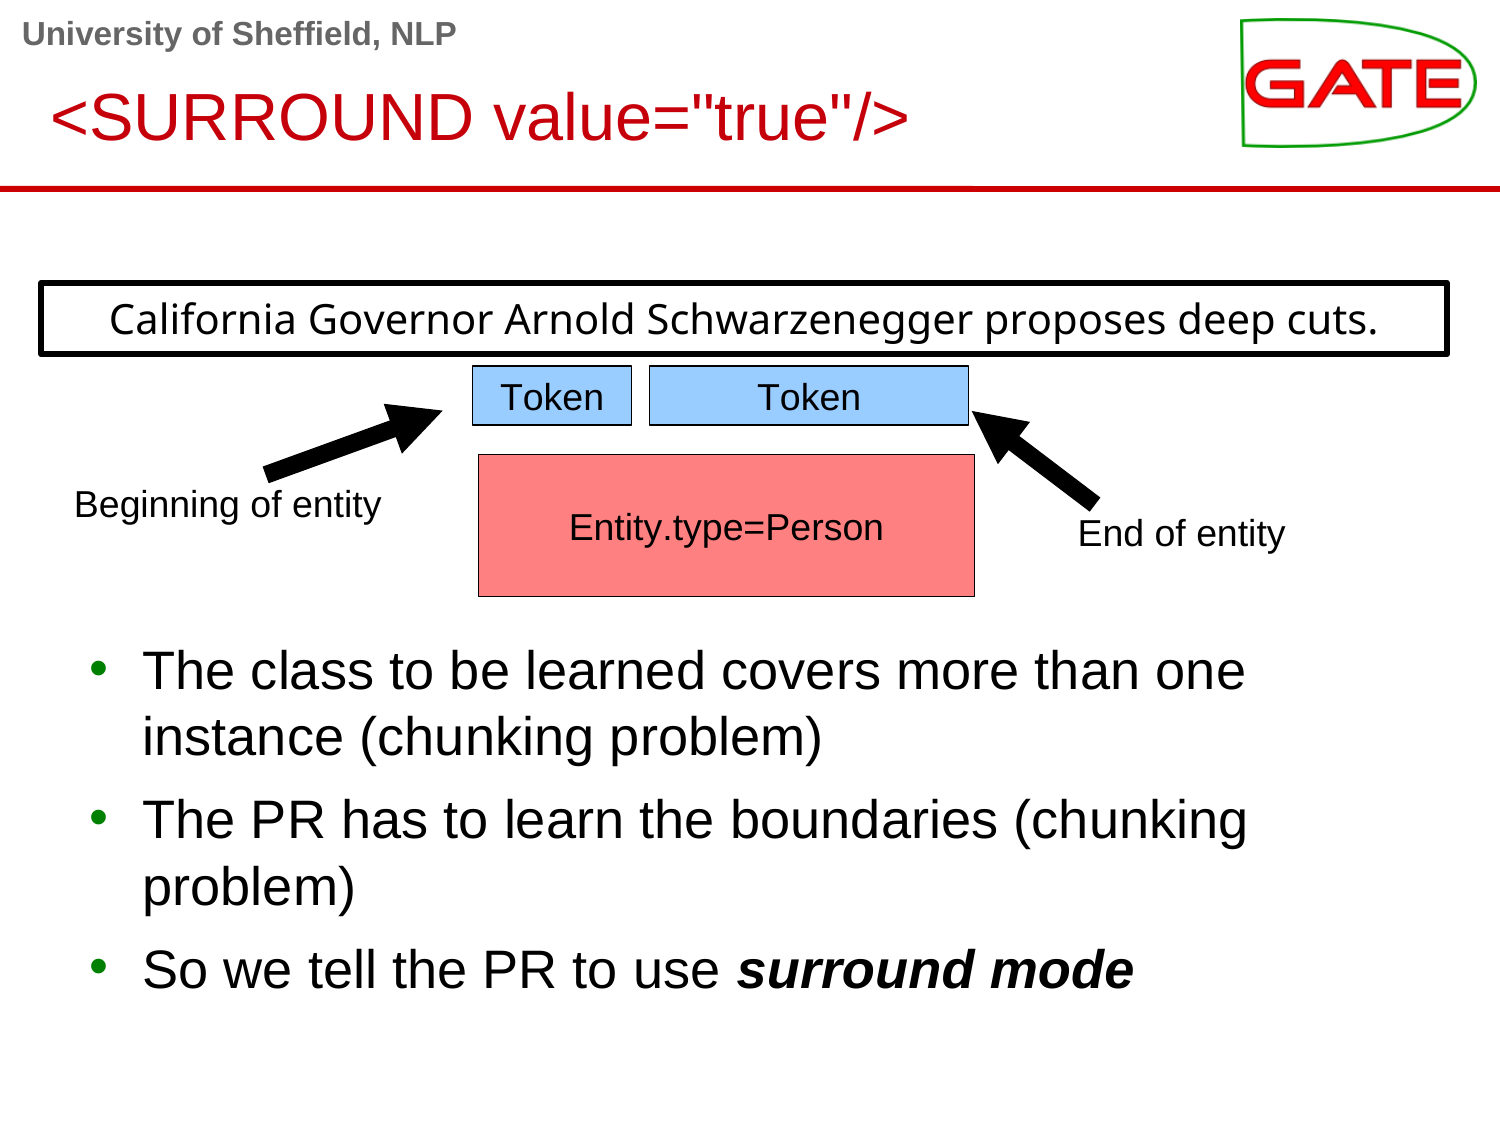

# <SURROUND value="true"/>
California Governor Arnold Schwarzenegger proposes deep cuts.
Token
Token
Entity.type=Person
Beginning of entity
End of entity
The class to be learned covers more than one instance (chunking problem)
The PR has to learn the boundaries (chunking problem)
So we tell the PR to use surround mode